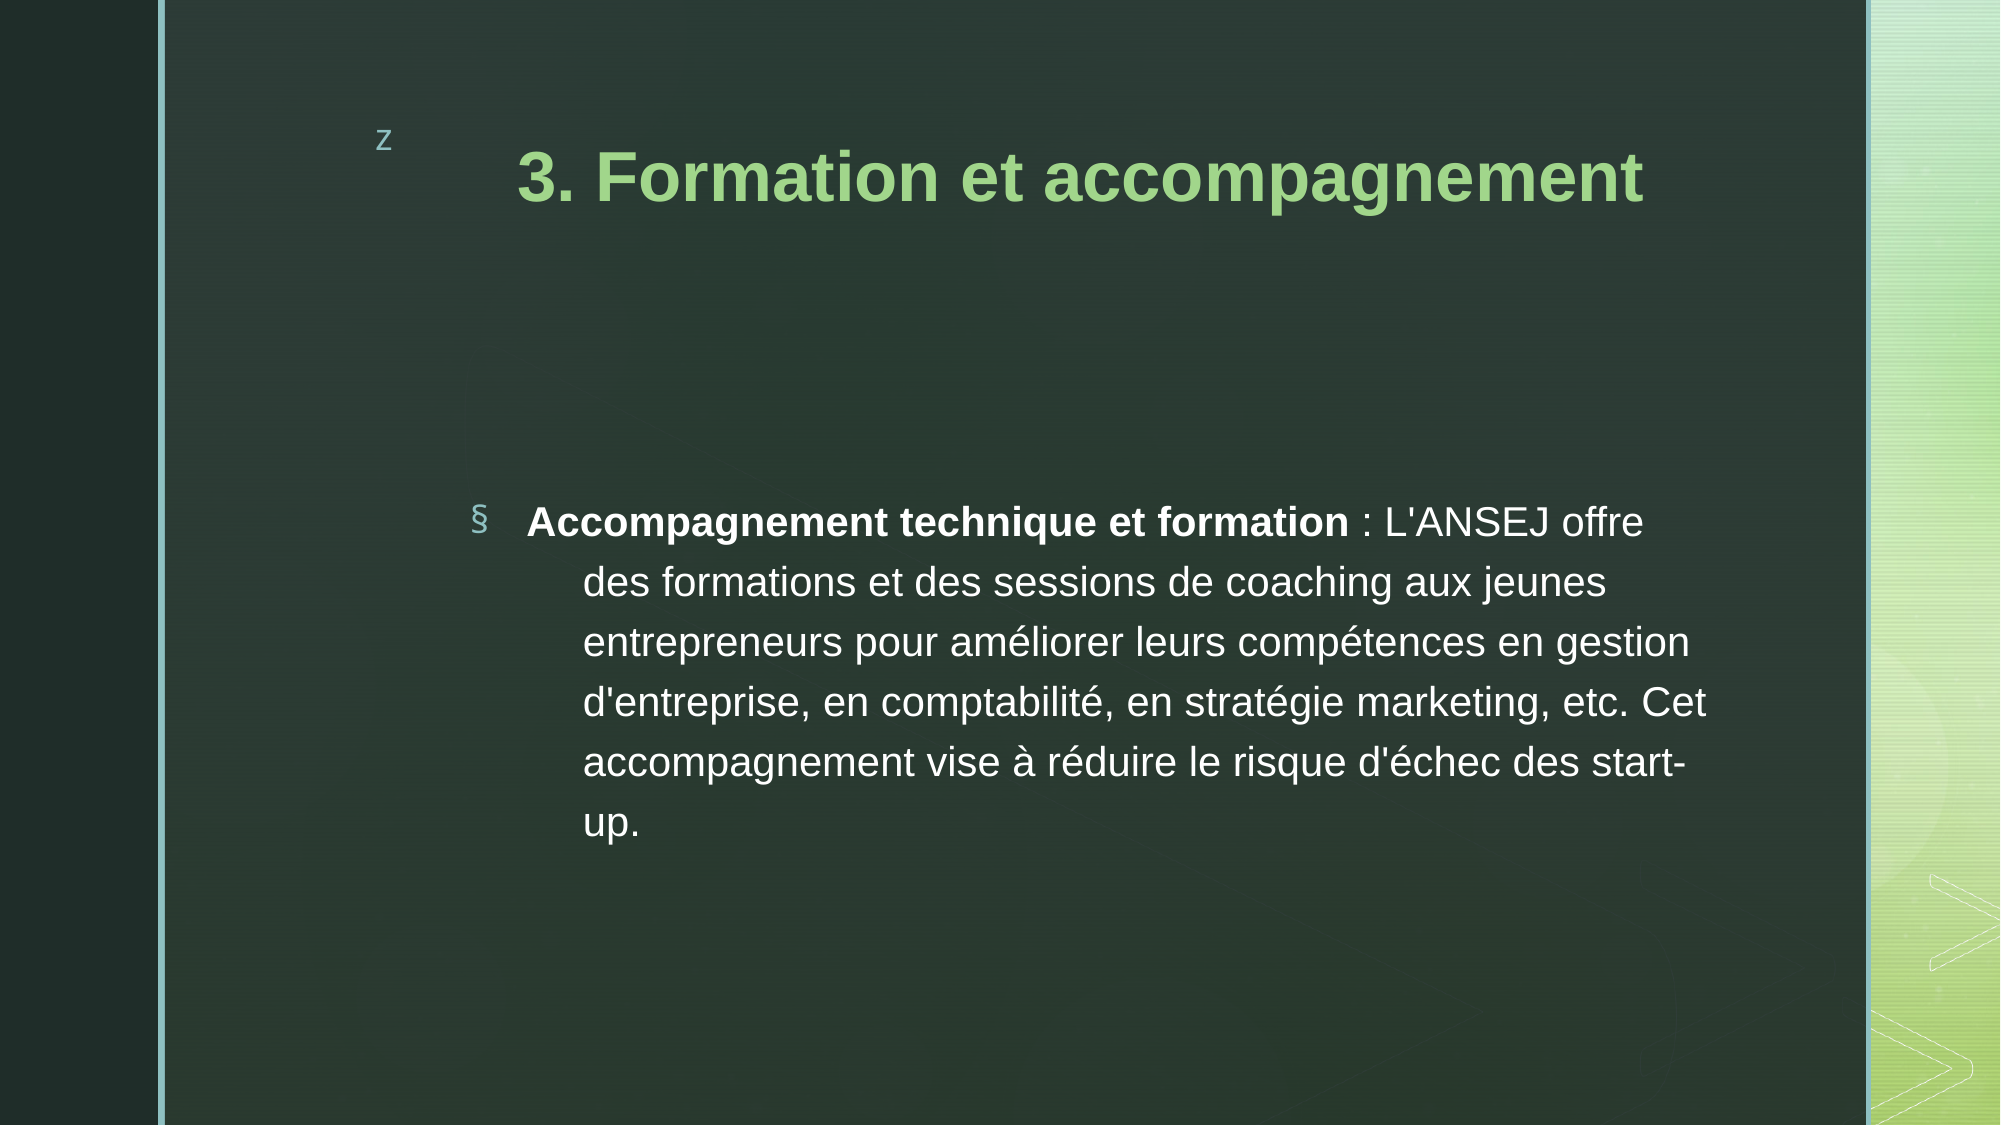

# 3. Formation et accompagnement
Accompagnement technique et formation : L'ANSEJ offre des formations et des sessions de coaching aux jeunes entrepreneurs pour améliorer leurs compétences en gestion d'entreprise, en comptabilité, en stratégie marketing, etc. Cet accompagnement vise à réduire le risque d'échec des start-up.